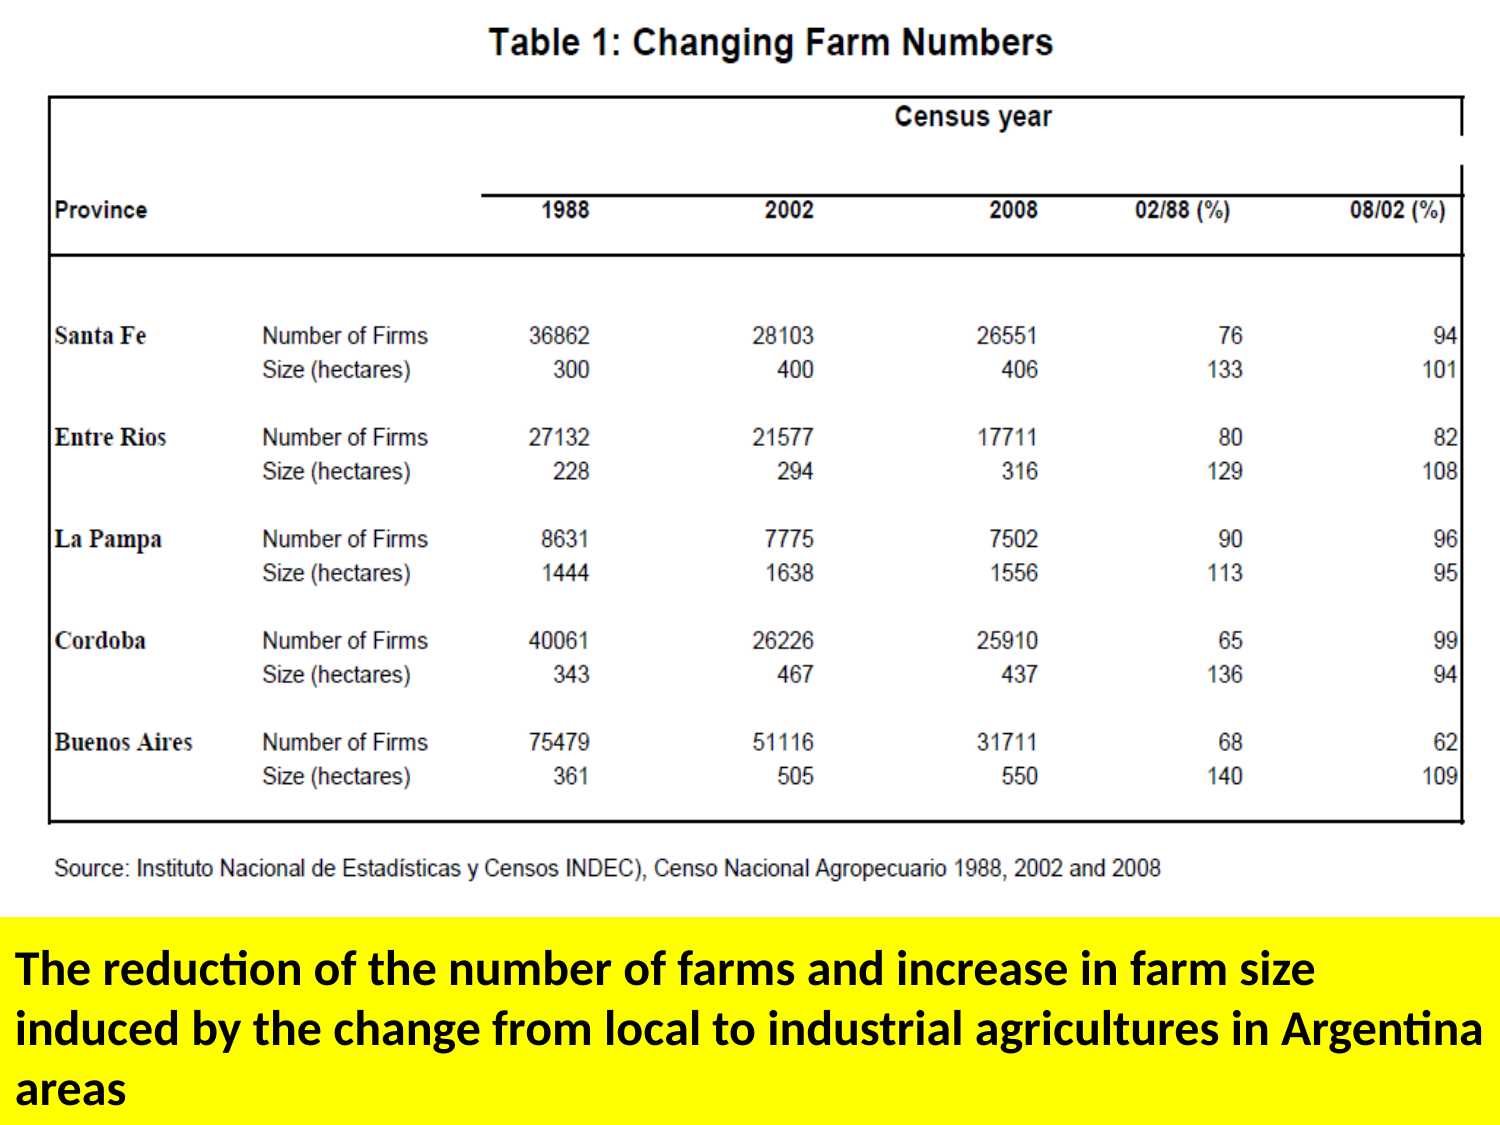

The reduction of the number of farms and increase in farm size induced by the change from local to industrial agricultures in Argentina areas